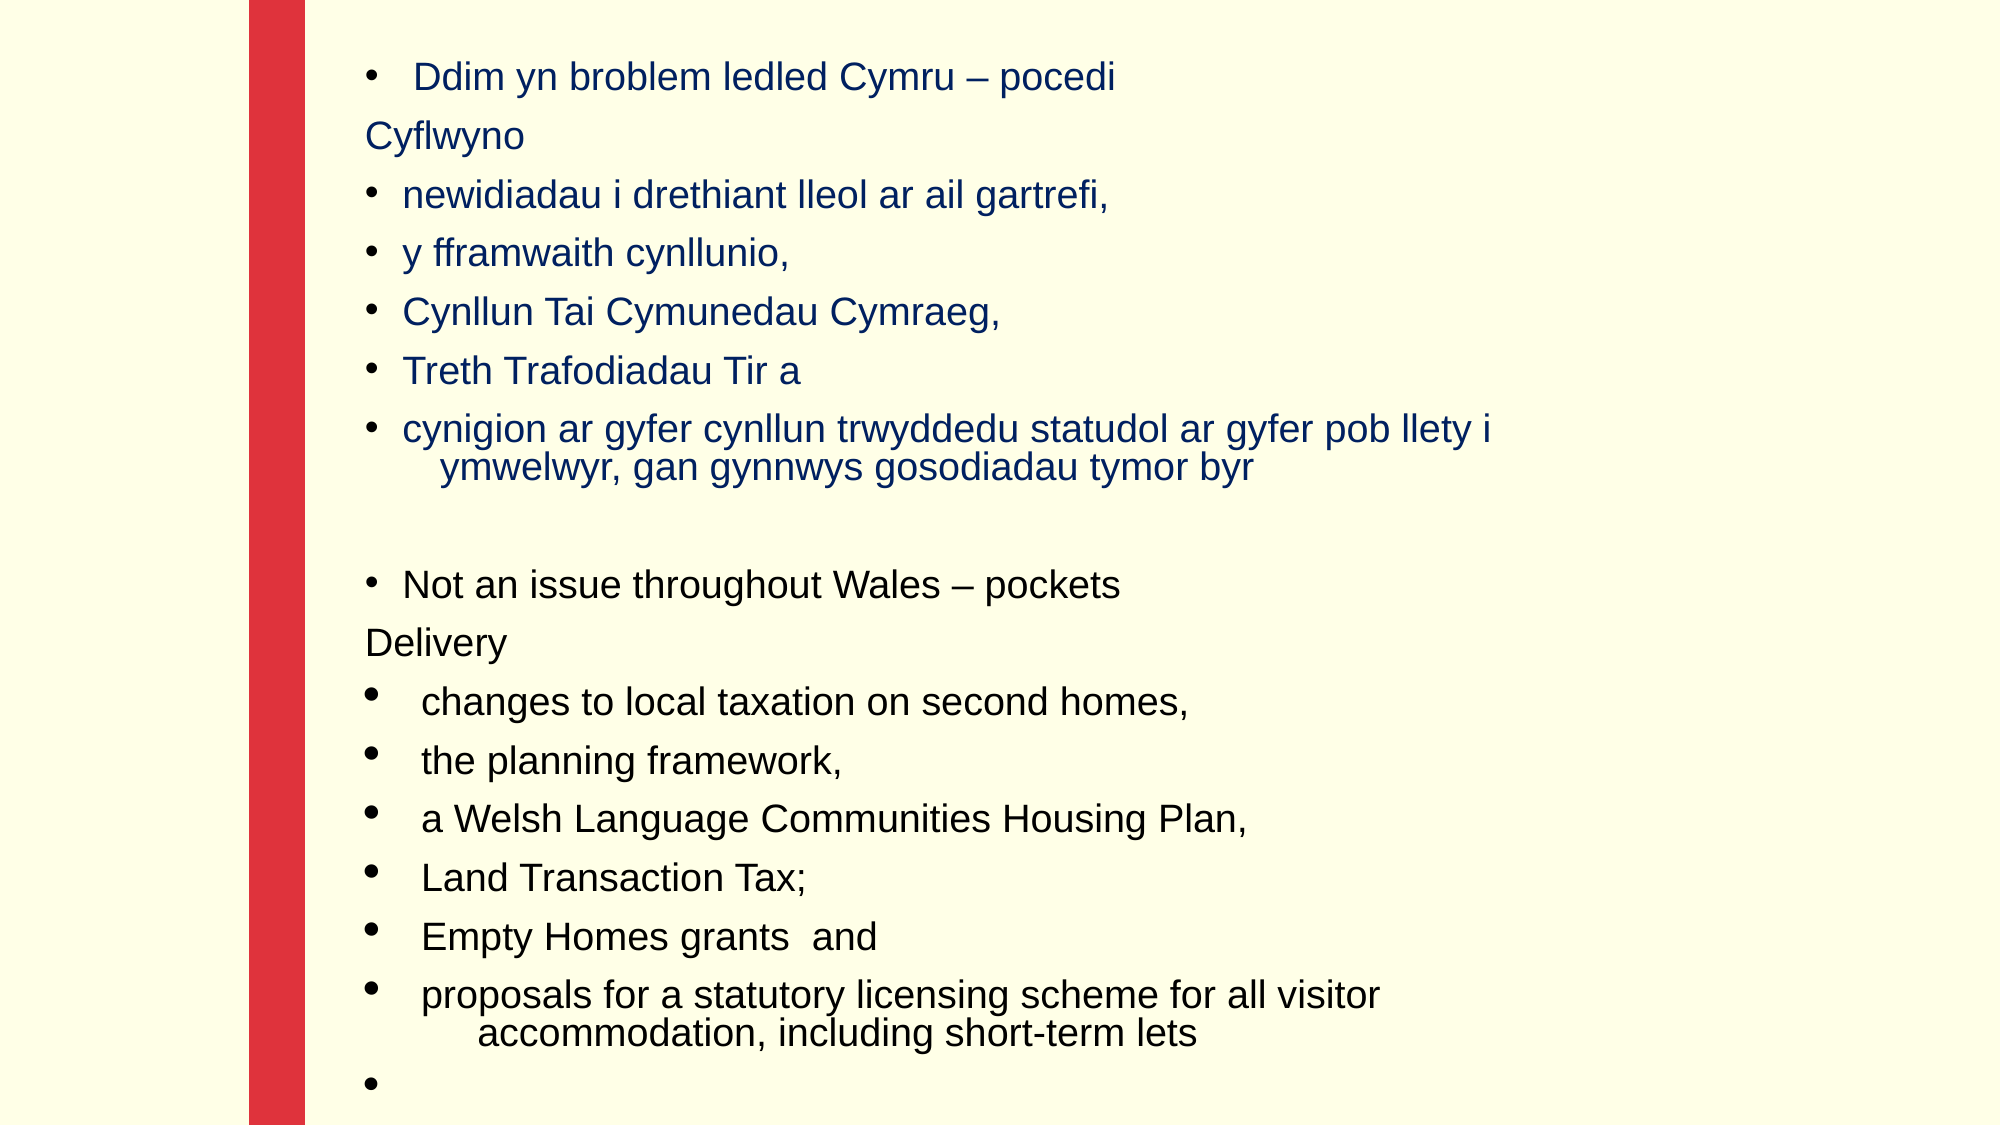

# Ddim yn broblem ledled Cymru – pocedi
Cyflwyno
newidiadau i drethiant lleol ar ail gartrefi,
y fframwaith cynllunio,
Cynllun Tai Cymunedau Cymraeg,
Treth Trafodiadau Tir a
cynigion ar gyfer cynllun trwyddedu statudol ar gyfer pob llety i ymwelwyr, gan gynnwys gosodiadau tymor byr
Not an issue throughout Wales – pockets
Delivery
changes to local taxation on second homes,
the planning framework,
a Welsh Language Communities Housing Plan,
Land Transaction Tax;
Empty Homes grants and
proposals for a statutory licensing scheme for all visitor accommodation, including short-term lets